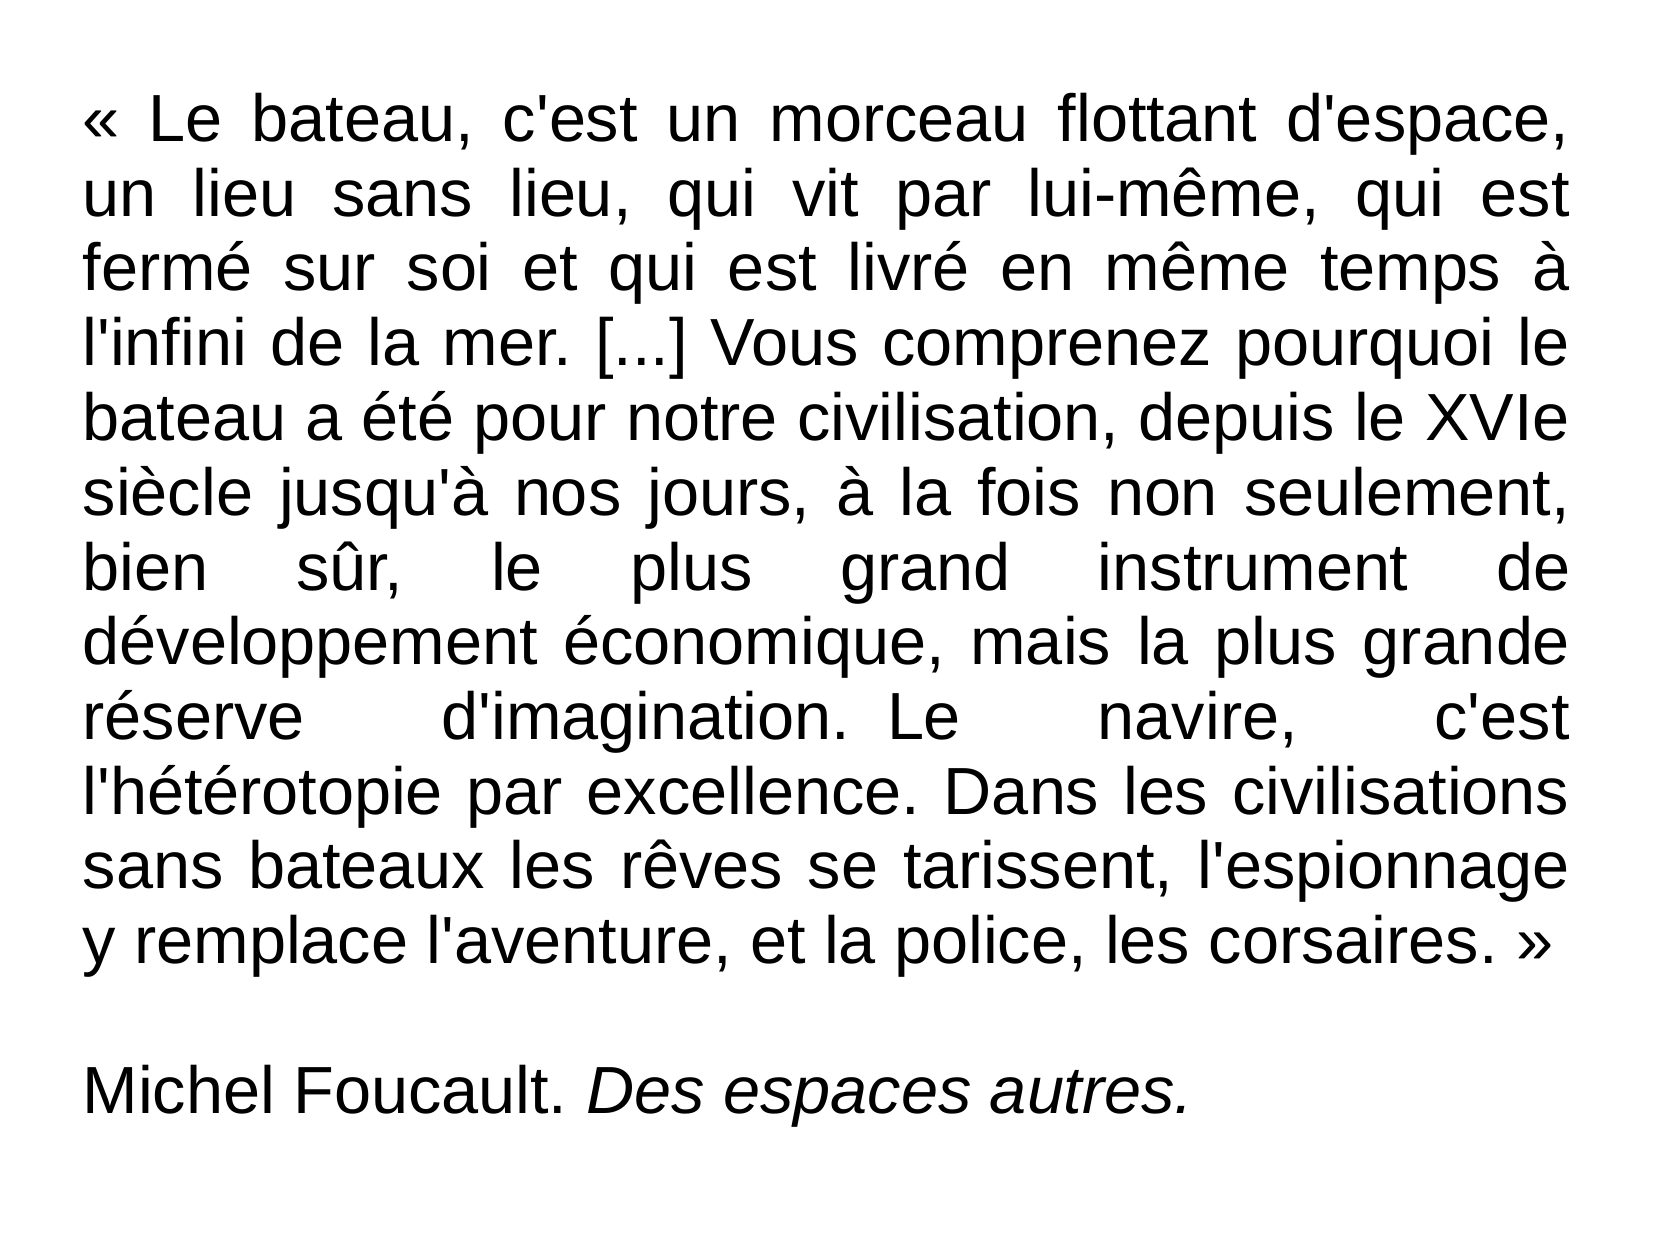

# « Le bateau, c'est un morceau flottant d'espace, un lieu sans lieu, qui vit par lui-même, qui est fermé sur soi et qui est livré en même temps à l'infini de la mer. [...] Vous comprenez pourquoi le bateau a été pour notre civilisation, depuis le XVIe siècle jusqu'à nos jours, à la fois non seulement, bien sûr, le plus grand instrument de développement économique, mais la plus grande réserve d'imagination.  Le navire, c'est l'hétérotopie par excellence. Dans les civilisations sans bateaux les rêves se tarissent, l'espionnage y remplace l'aventure, et la police, les corsaires. »
Michel Foucault. Des espaces autres.